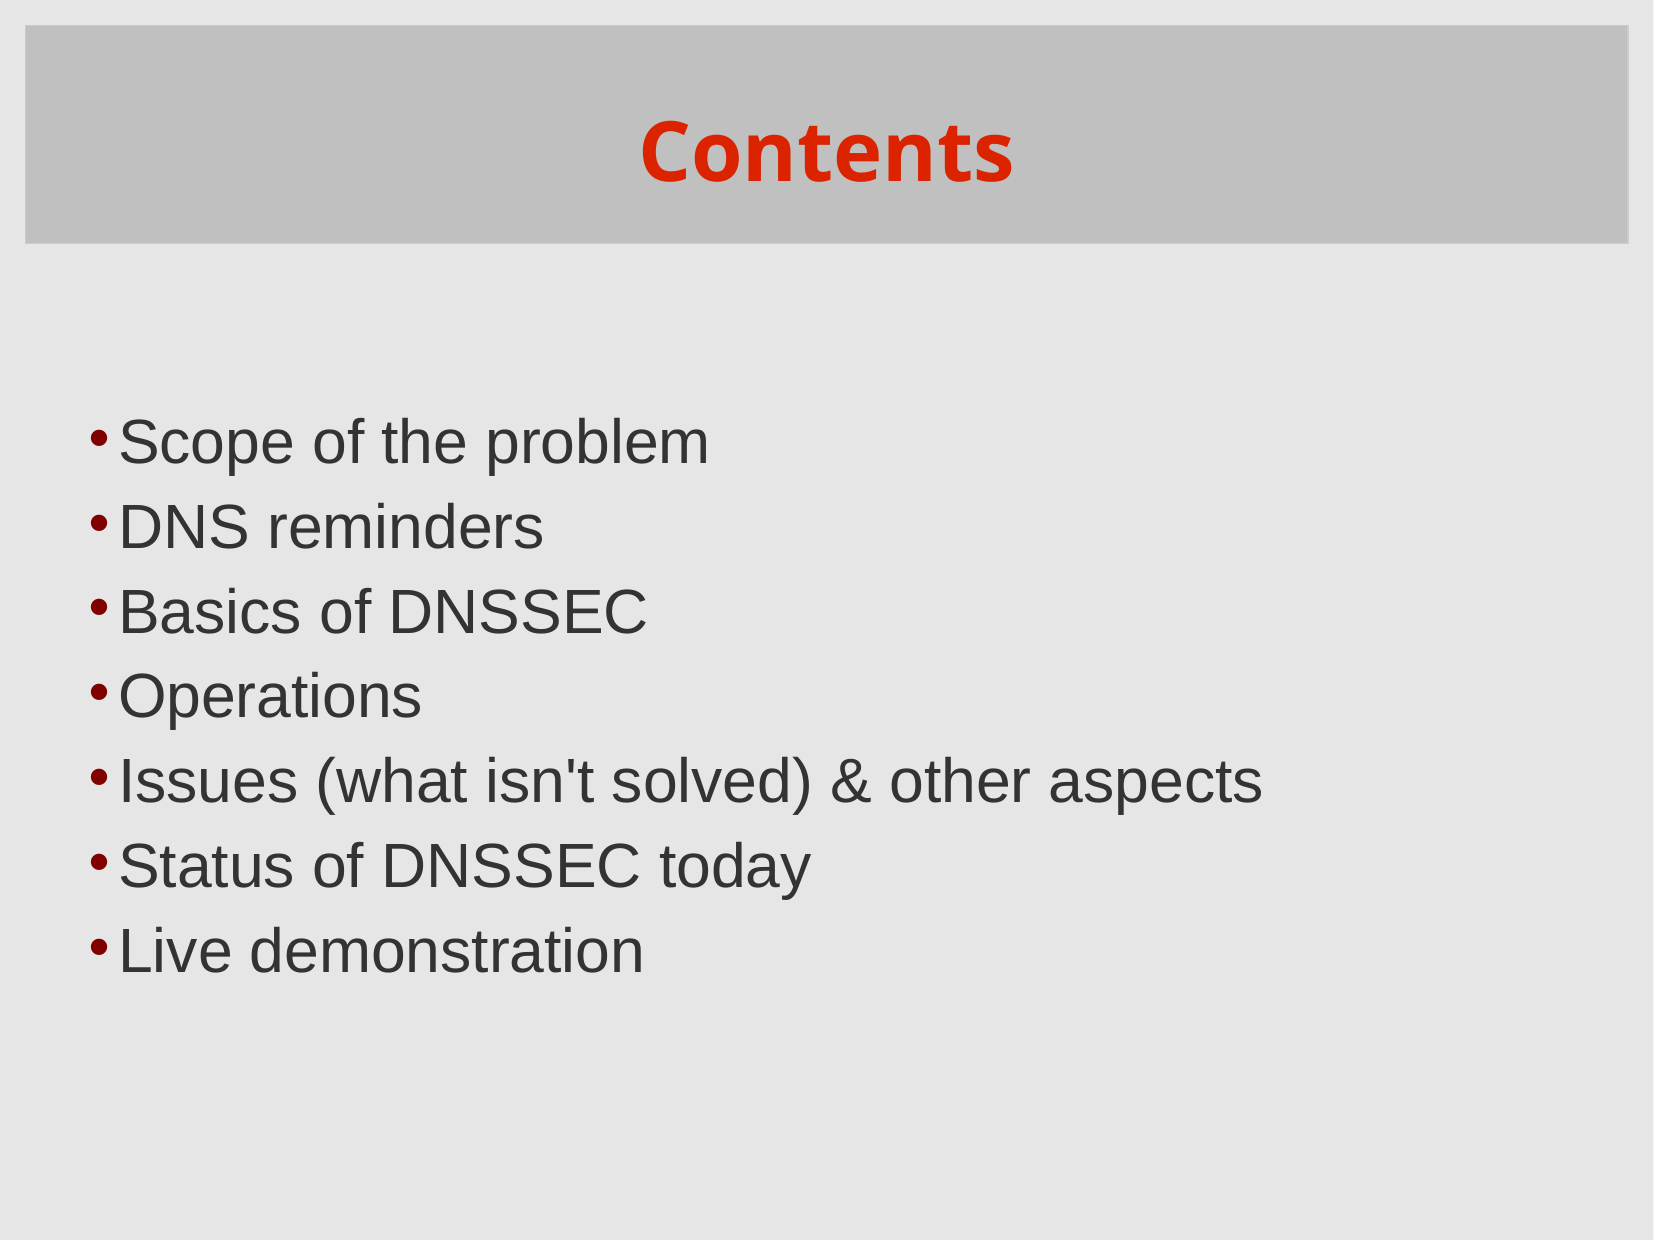

# Contents
Scope of the problem
DNS reminders
Basics of DNSSEC
Operations
Issues (what isn't solved) & other aspects
Status of DNSSEC today
Live demonstration